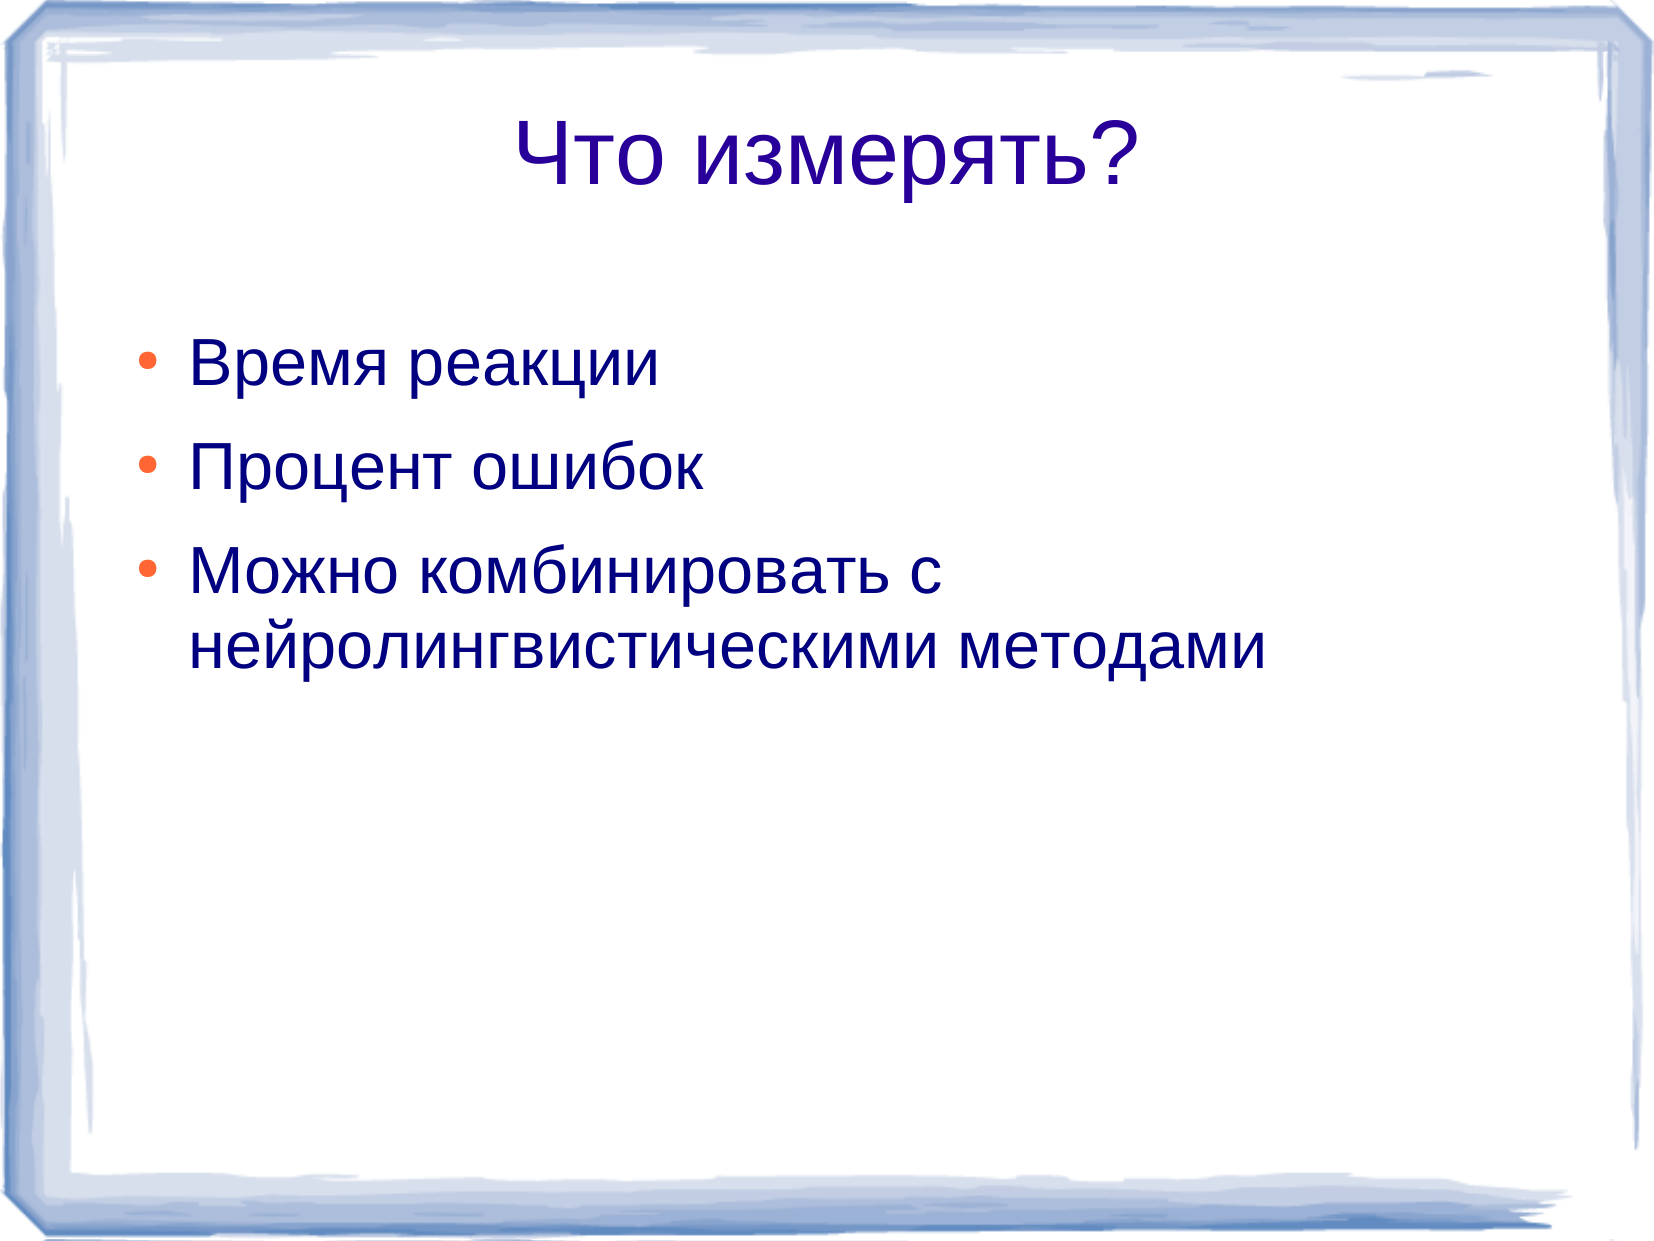

# Что измерять?
Время реакции
Процент ошибок
Можно комбинировать с нейролингвистическими методами